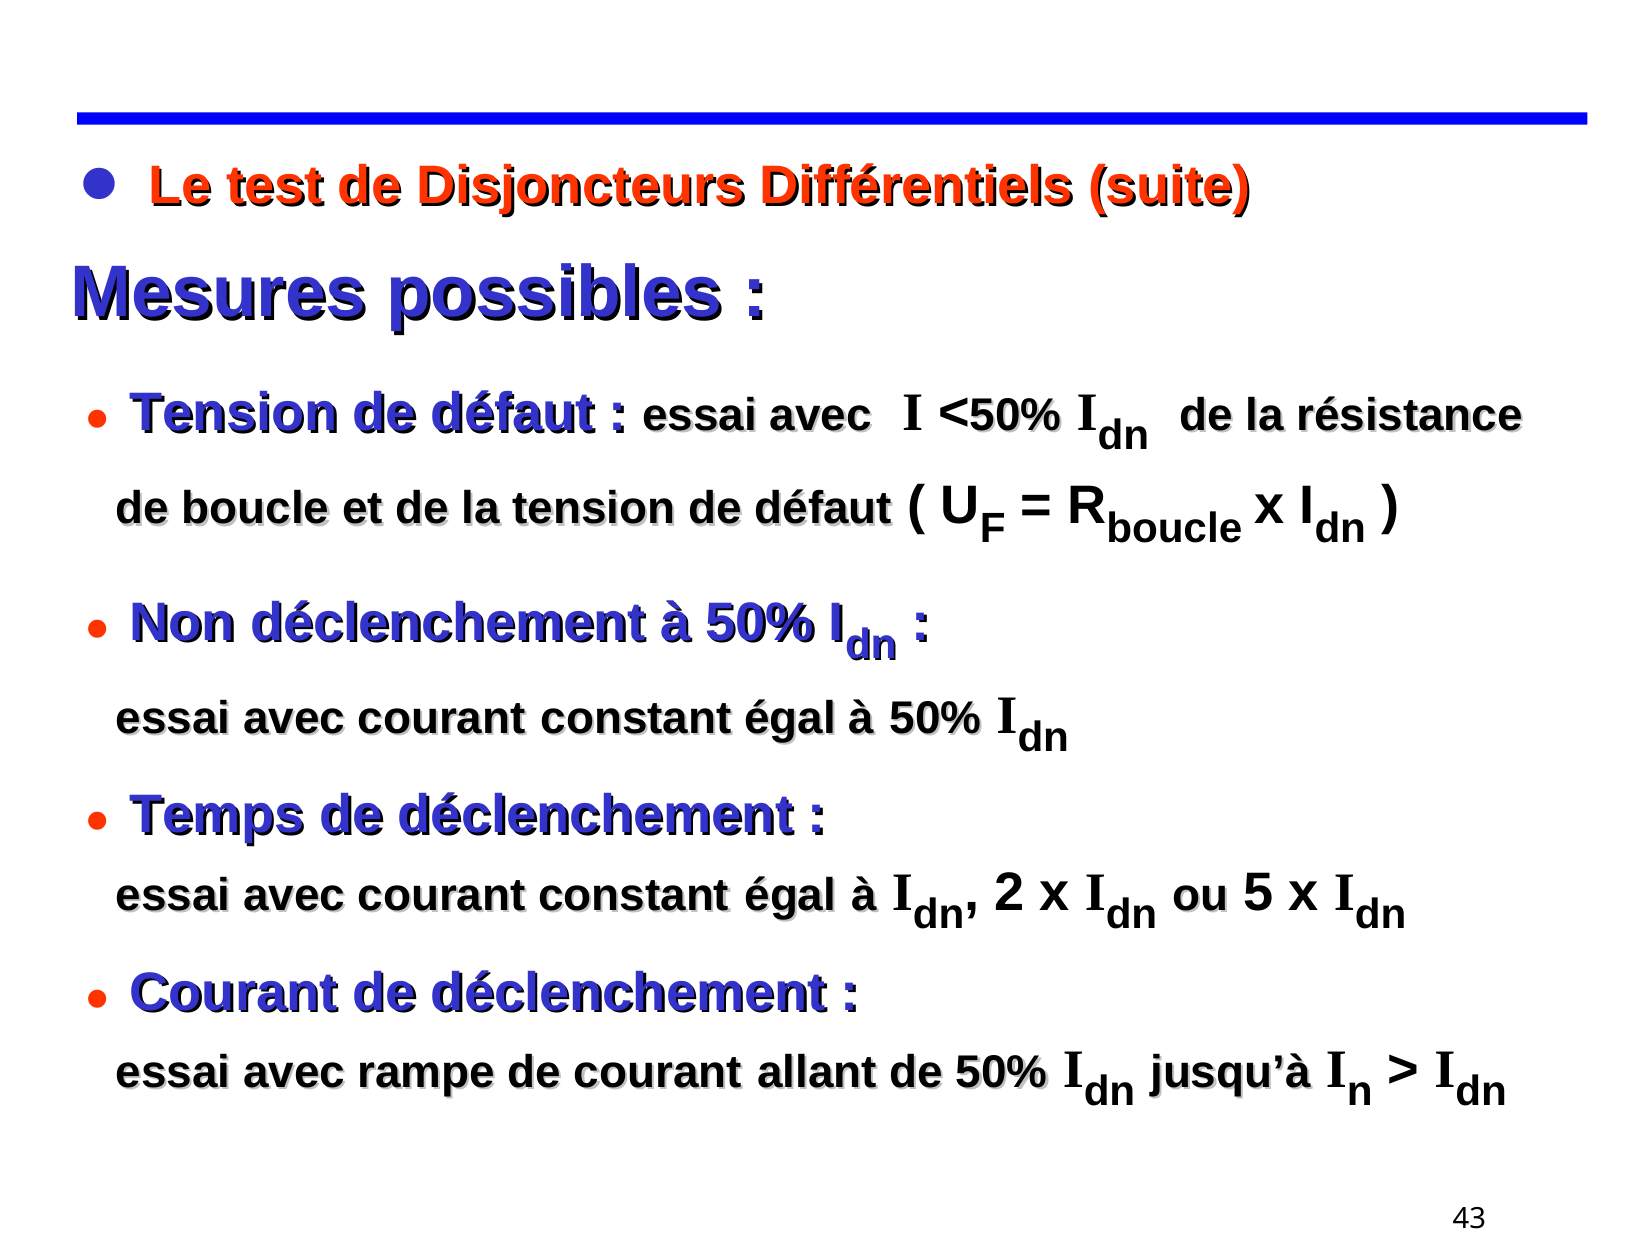

 Le test de Disjoncteurs Différentiels (suite)‏
Mesures possibles :
  Tension de défaut : essai avec I <50% Idn de la résistance
 de boucle et de la tension de défaut ( UF = Rboucle x Idn )‏
  Non déclenchement à 50% Idn :
 essai avec courant constant égal à 50% Idn
  Temps de déclenchement :
 essai avec courant constant égal à Idn, 2 x Idn ou 5 x Idn
  Courant de déclenchement :
 essai avec rampe de courant allant de 50% Idn jusqu’à In > Idn